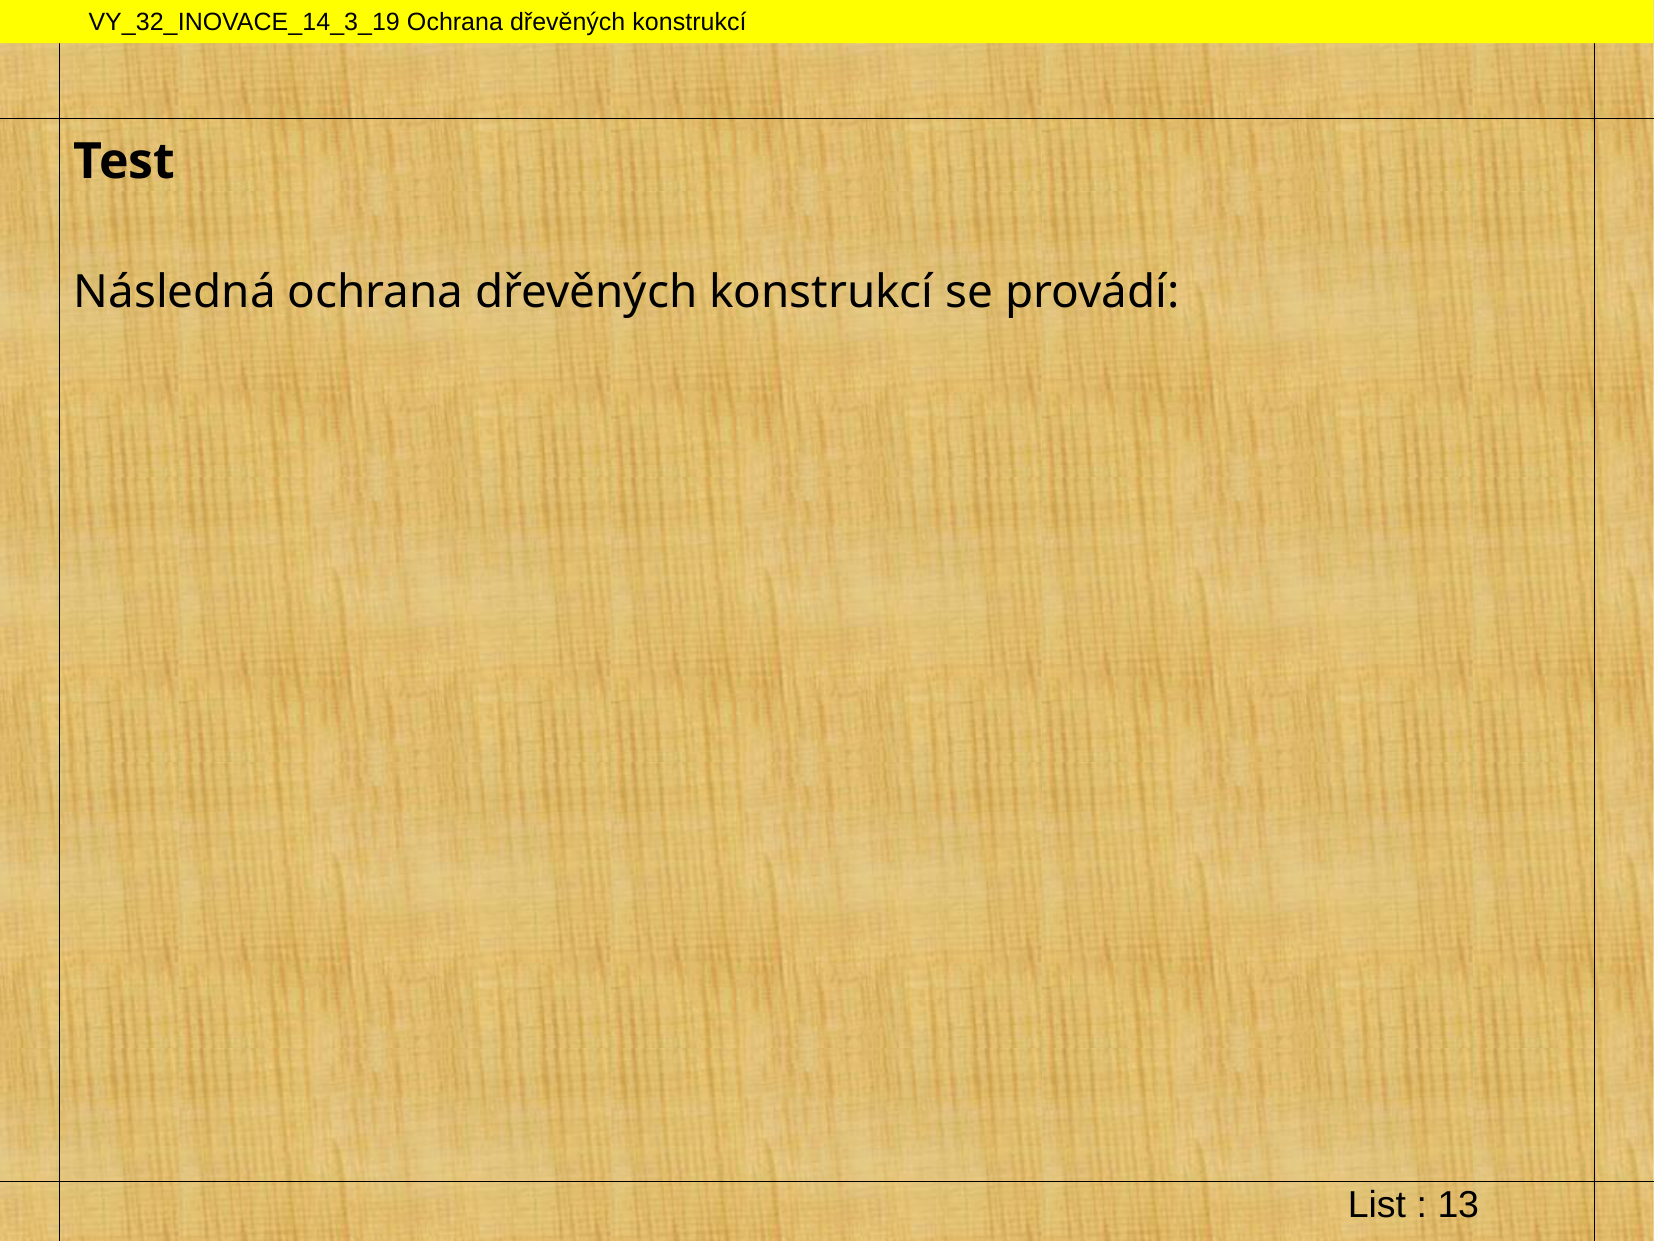

VY_32_INOVACE_14_3_19 Ochrana dřevěných konstrukcí
Test
Následná ochrana dřevěných konstrukcí se provádí:
List :